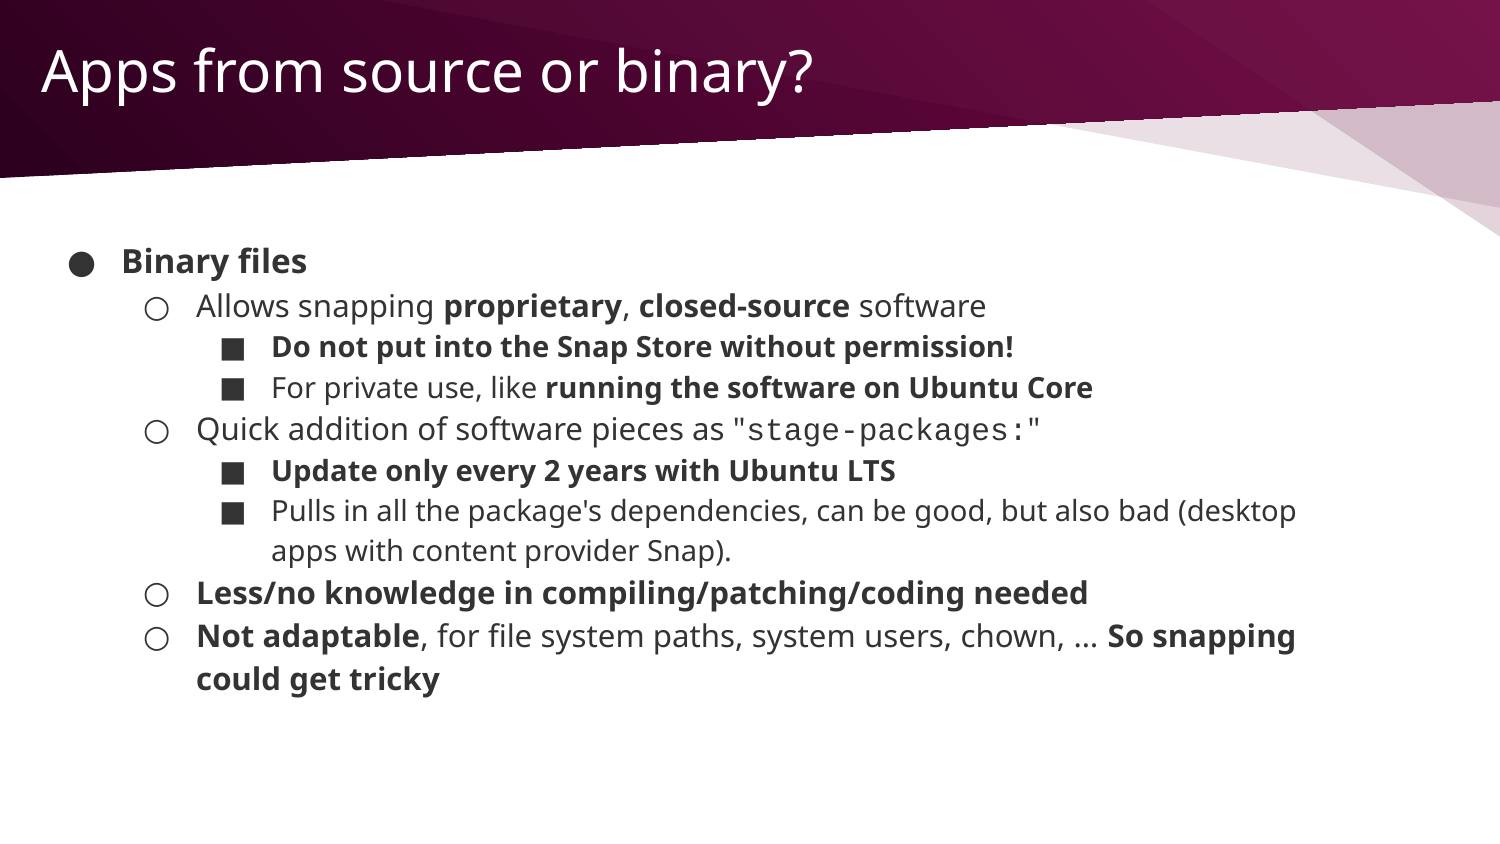

Apps from source or binary?
# Binary files
Allows snapping proprietary, closed-source software
Do not put into the Snap Store without permission!
For private use, like running the software on Ubuntu Core
Quick addition of software pieces as "stage-packages:"
Update only every 2 years with Ubuntu LTS
Pulls in all the package's dependencies, can be good, but also bad (desktop apps with content provider Snap).
Less/no knowledge in compiling/patching/coding needed
Not adaptable, for file system paths, system users, chown, … So snapping could get tricky